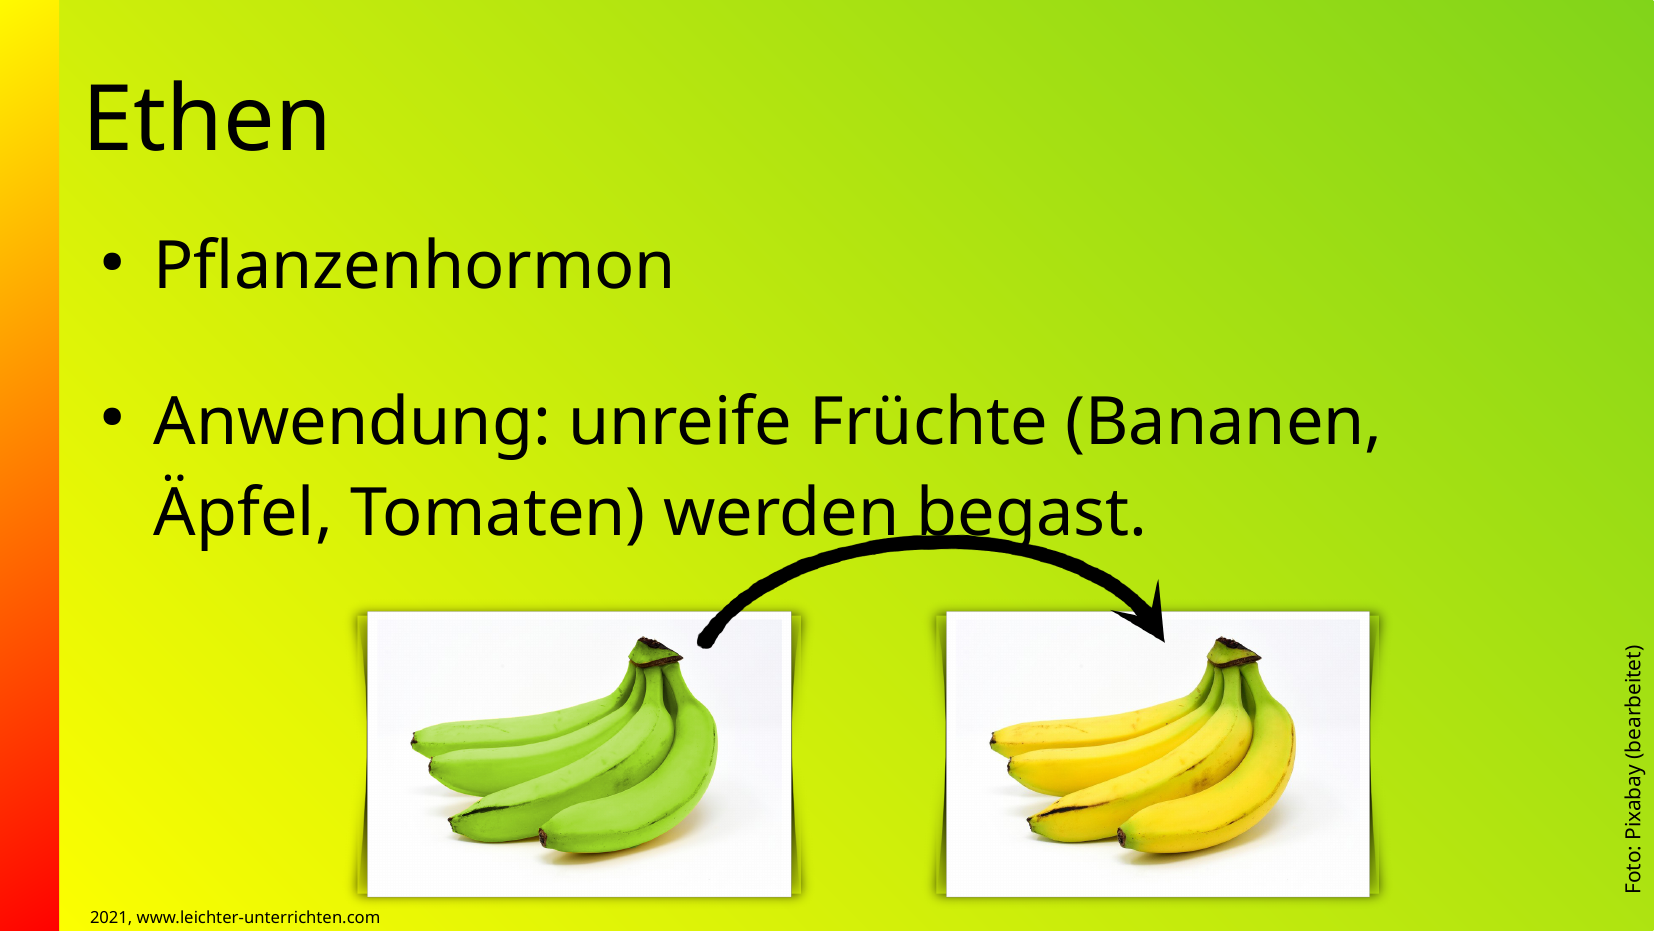

# Ethen
Pflanzenhormon
Anwendung: unreife Früchte (Bananen, Äpfel, Tomaten) werden begast.
Foto: Pixabay (bearbeitet)